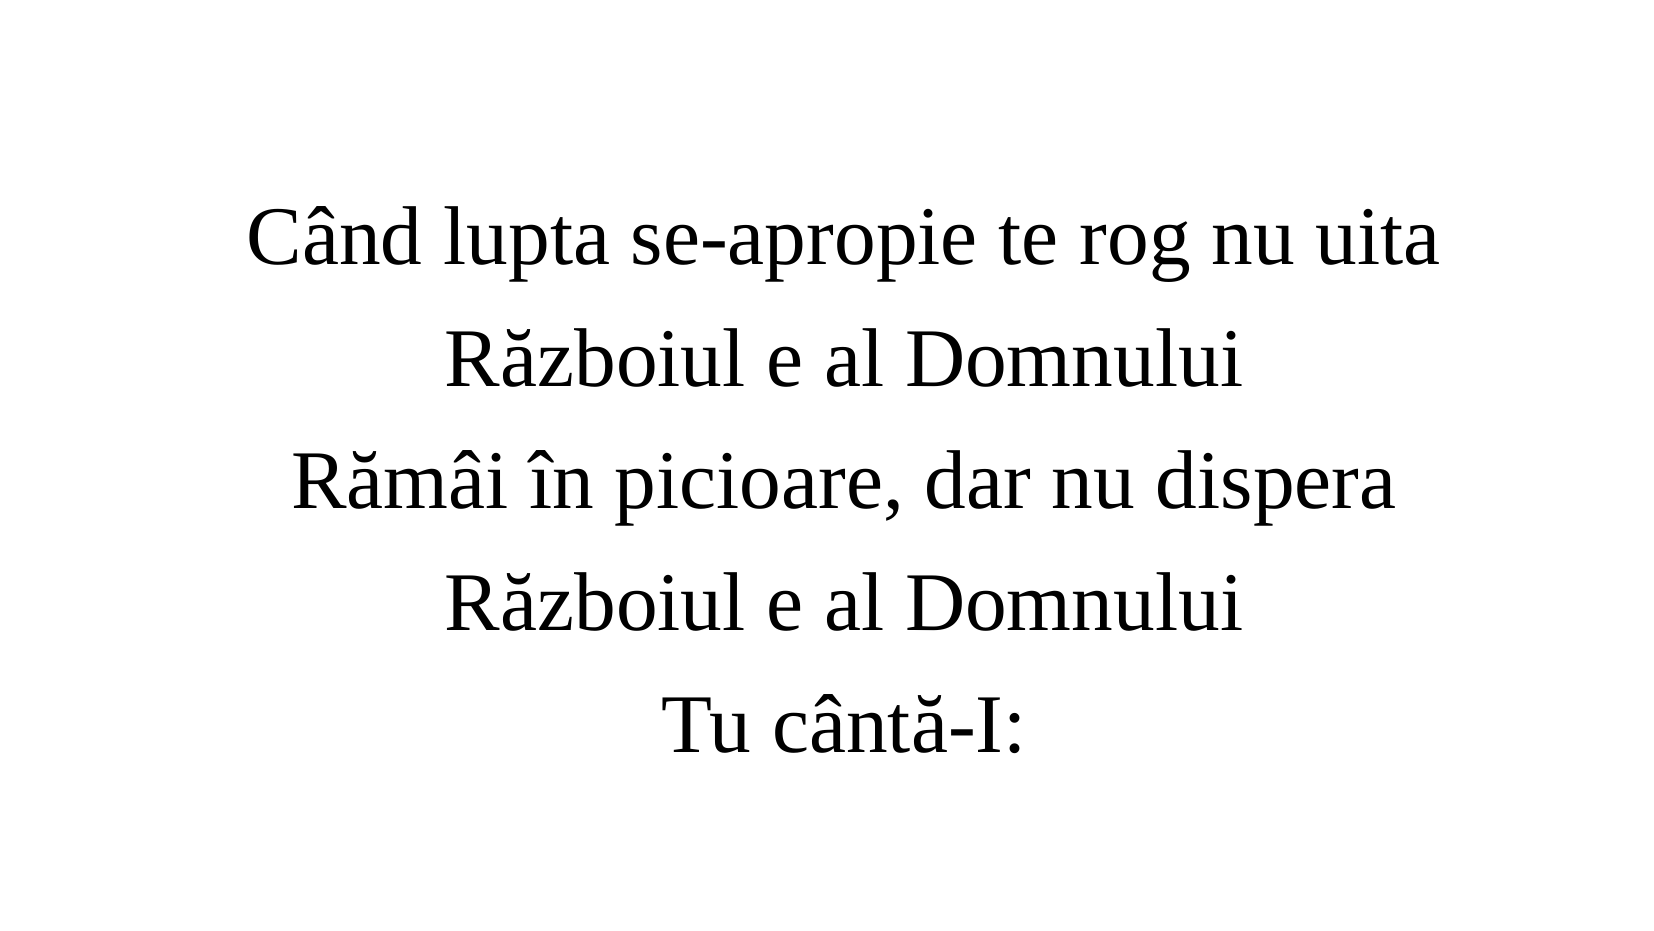

# Când lupta se-apropie te rog nu uita
Războiul e al Domnului
Rămâi în picioare, dar nu dispera
Războiul e al Domnului
Tu cântă-I: